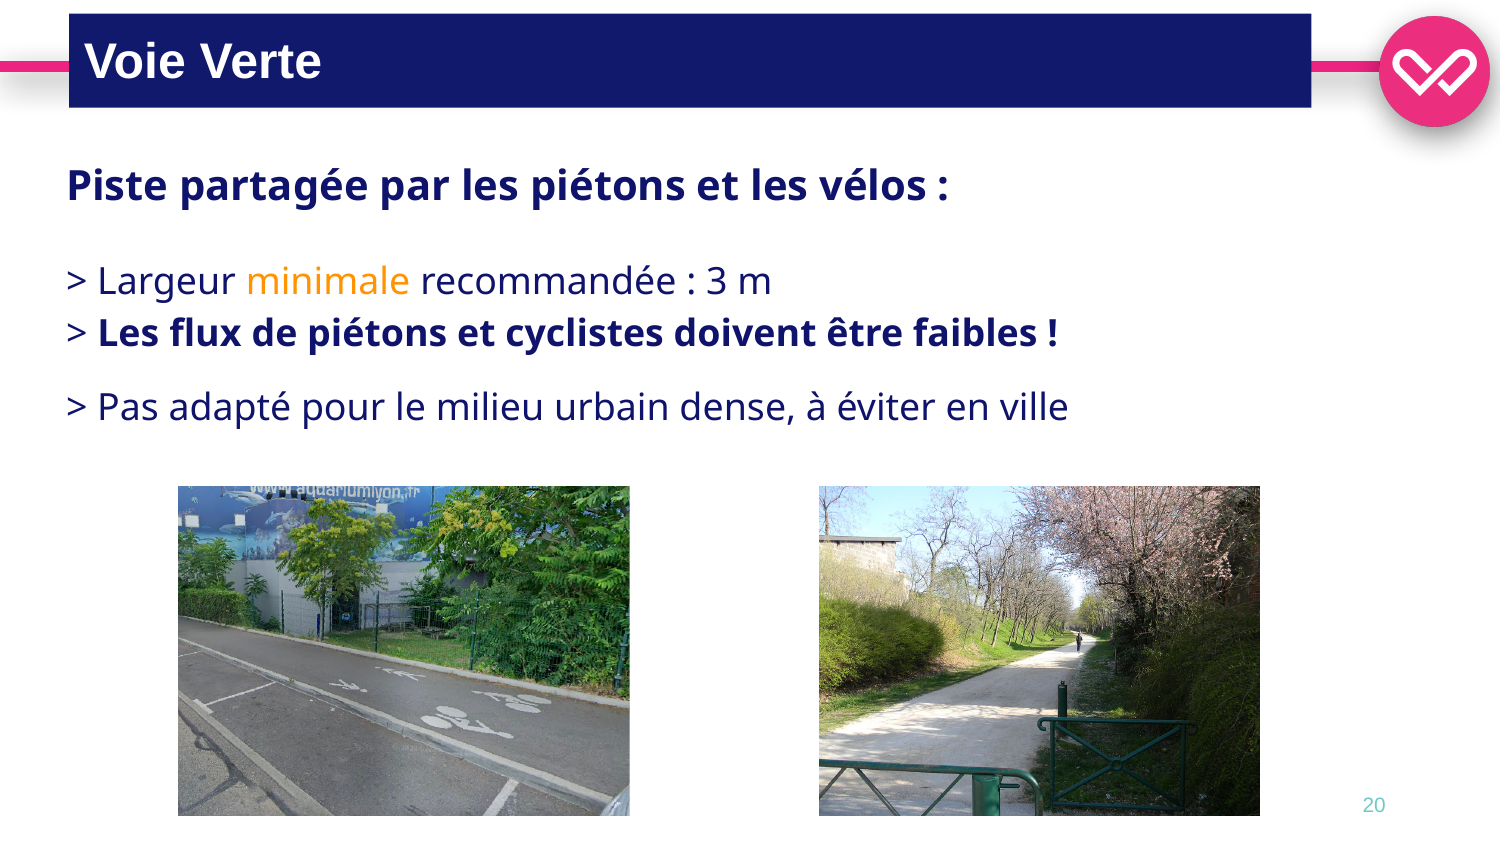

# Voie Verte
Piste partagée par les piétons et les vélos :
> Largeur minimale recommandée : 3 m
> Les flux de piétons et cyclistes doivent être faibles !
> Pas adapté pour le milieu urbain dense, à éviter en ville